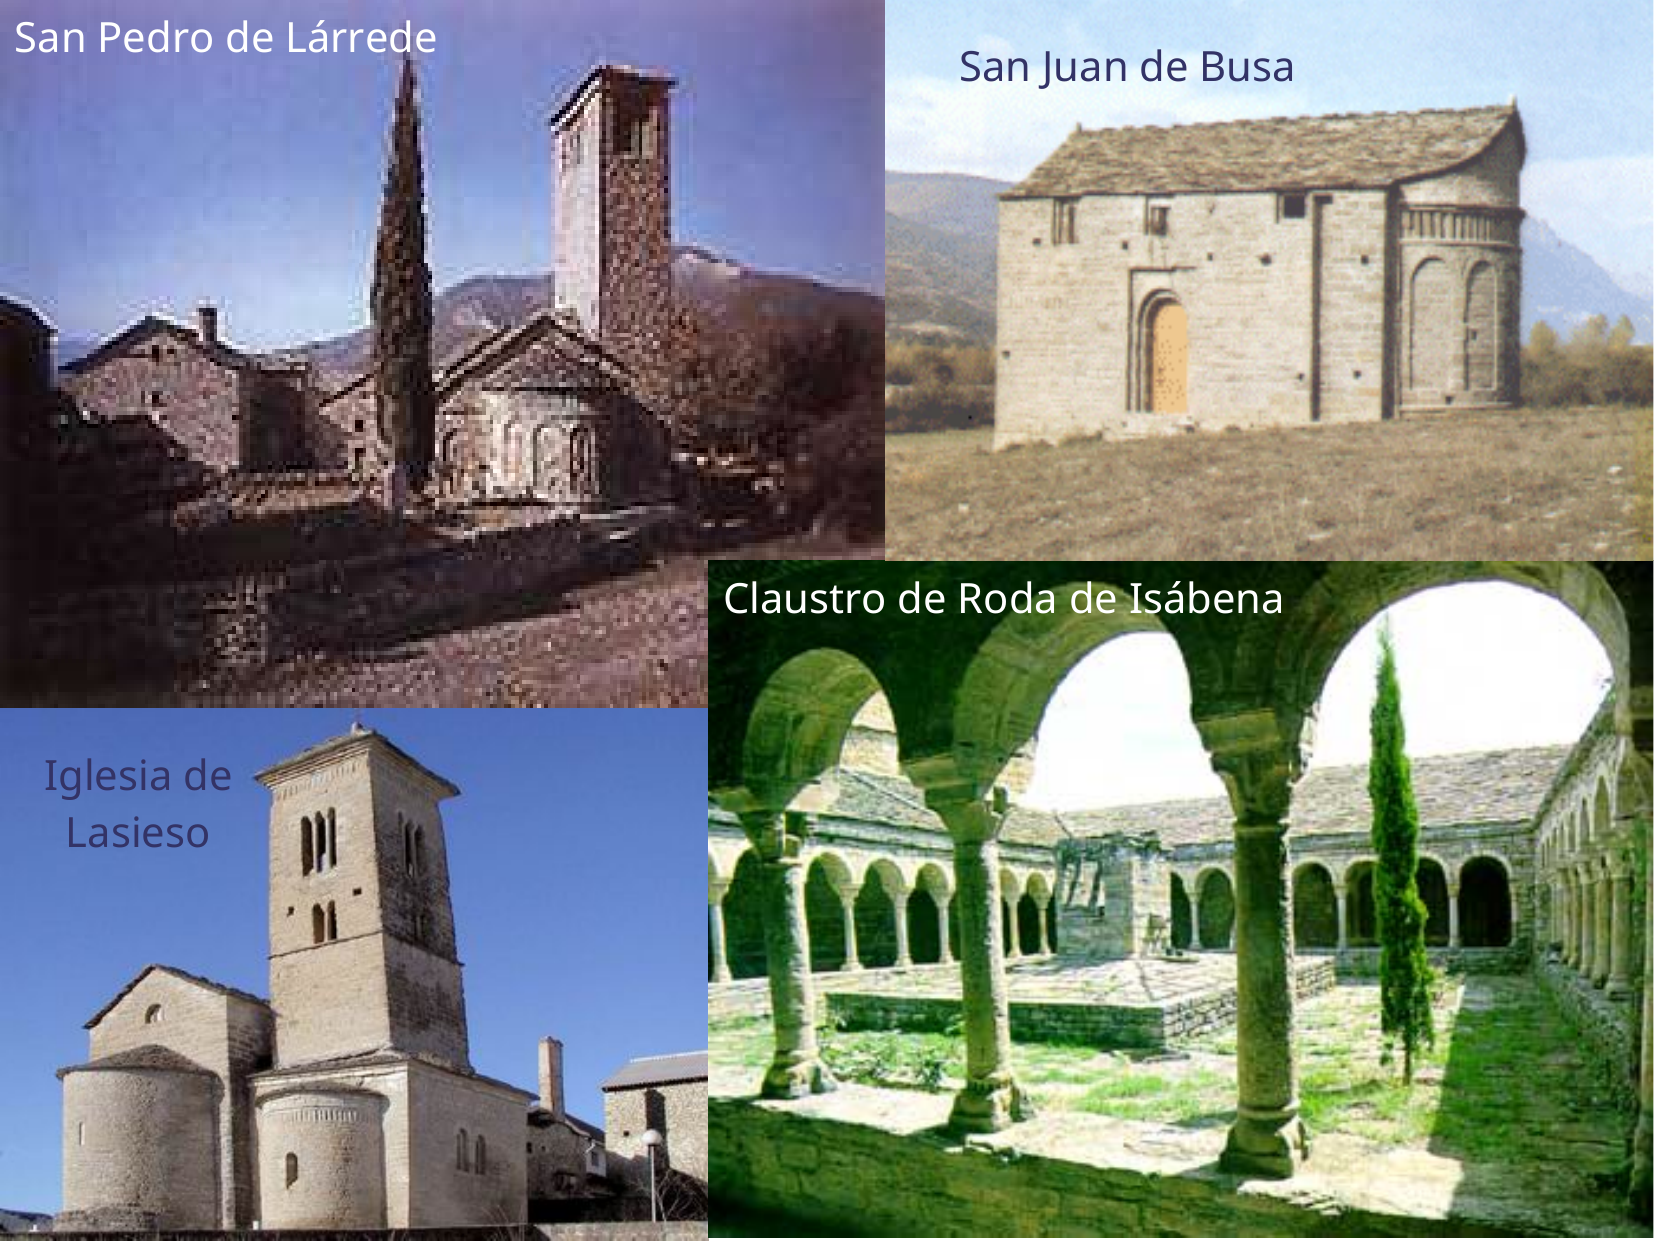

San Pedro de Lárrede
San Juan de Busa
Claustro de Roda de Isábena
Iglesia de
 Lasieso